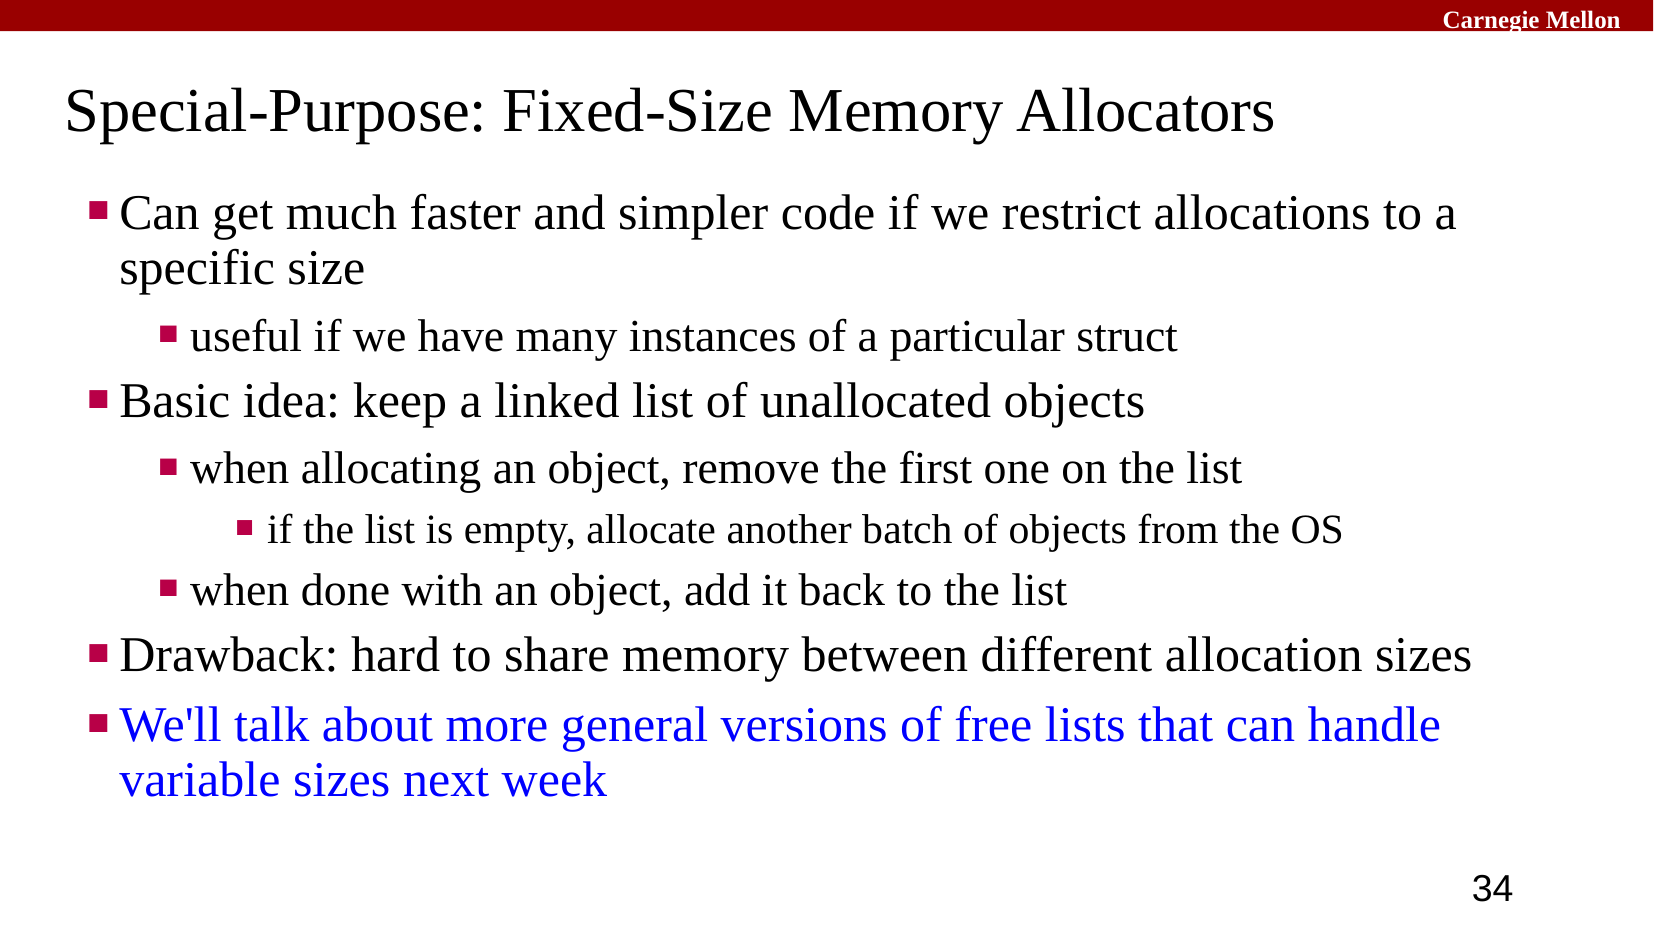

# Special-Purpose: Fixed-Size Memory Allocators
Can get much faster and simpler code if we restrict allocations to a specific size
useful if we have many instances of a particular struct
Basic idea: keep a linked list of unallocated objects
when allocating an object, remove the first one on the list
if the list is empty, allocate another batch of objects from the OS
when done with an object, add it back to the list
Drawback: hard to share memory between different allocation sizes
We'll talk about more general versions of free lists that can handle variable sizes next week